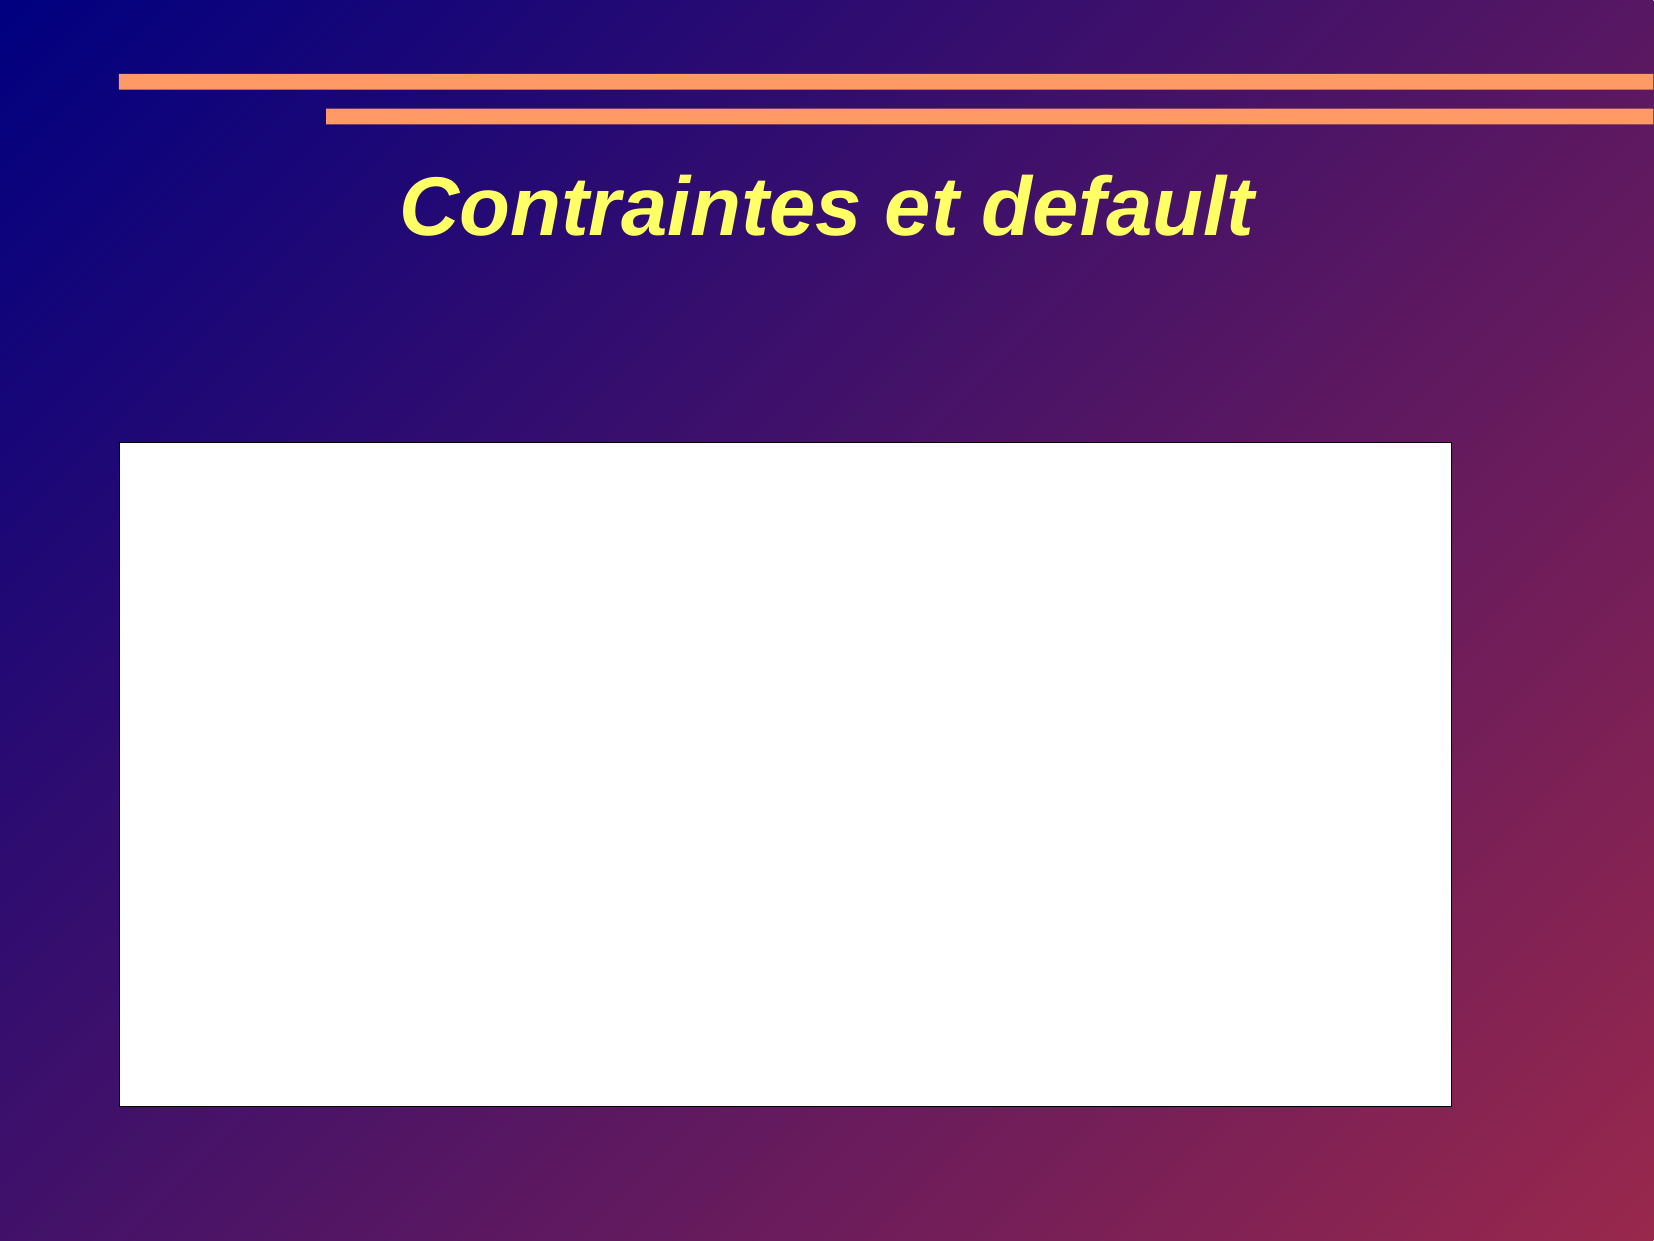

# Contraintes et default
	class TPays<T> where T : CEtreHumain
	{
		// TPays peut utiliser les méthodes de CEtreHumain
		// car T est soit un CEtreHumain, soit une classe dérivée.
		...
	}
	// Classe de fraction, requiert que T soit un ValueType :
	class TFraction<T> where T : struct // struct signifie valeur
	{
		T	m_numerateur;
		T	m_denominateur;
		public TFraction()
		{
			m_numerateur = m_denominateur = default(T);
		}
	}